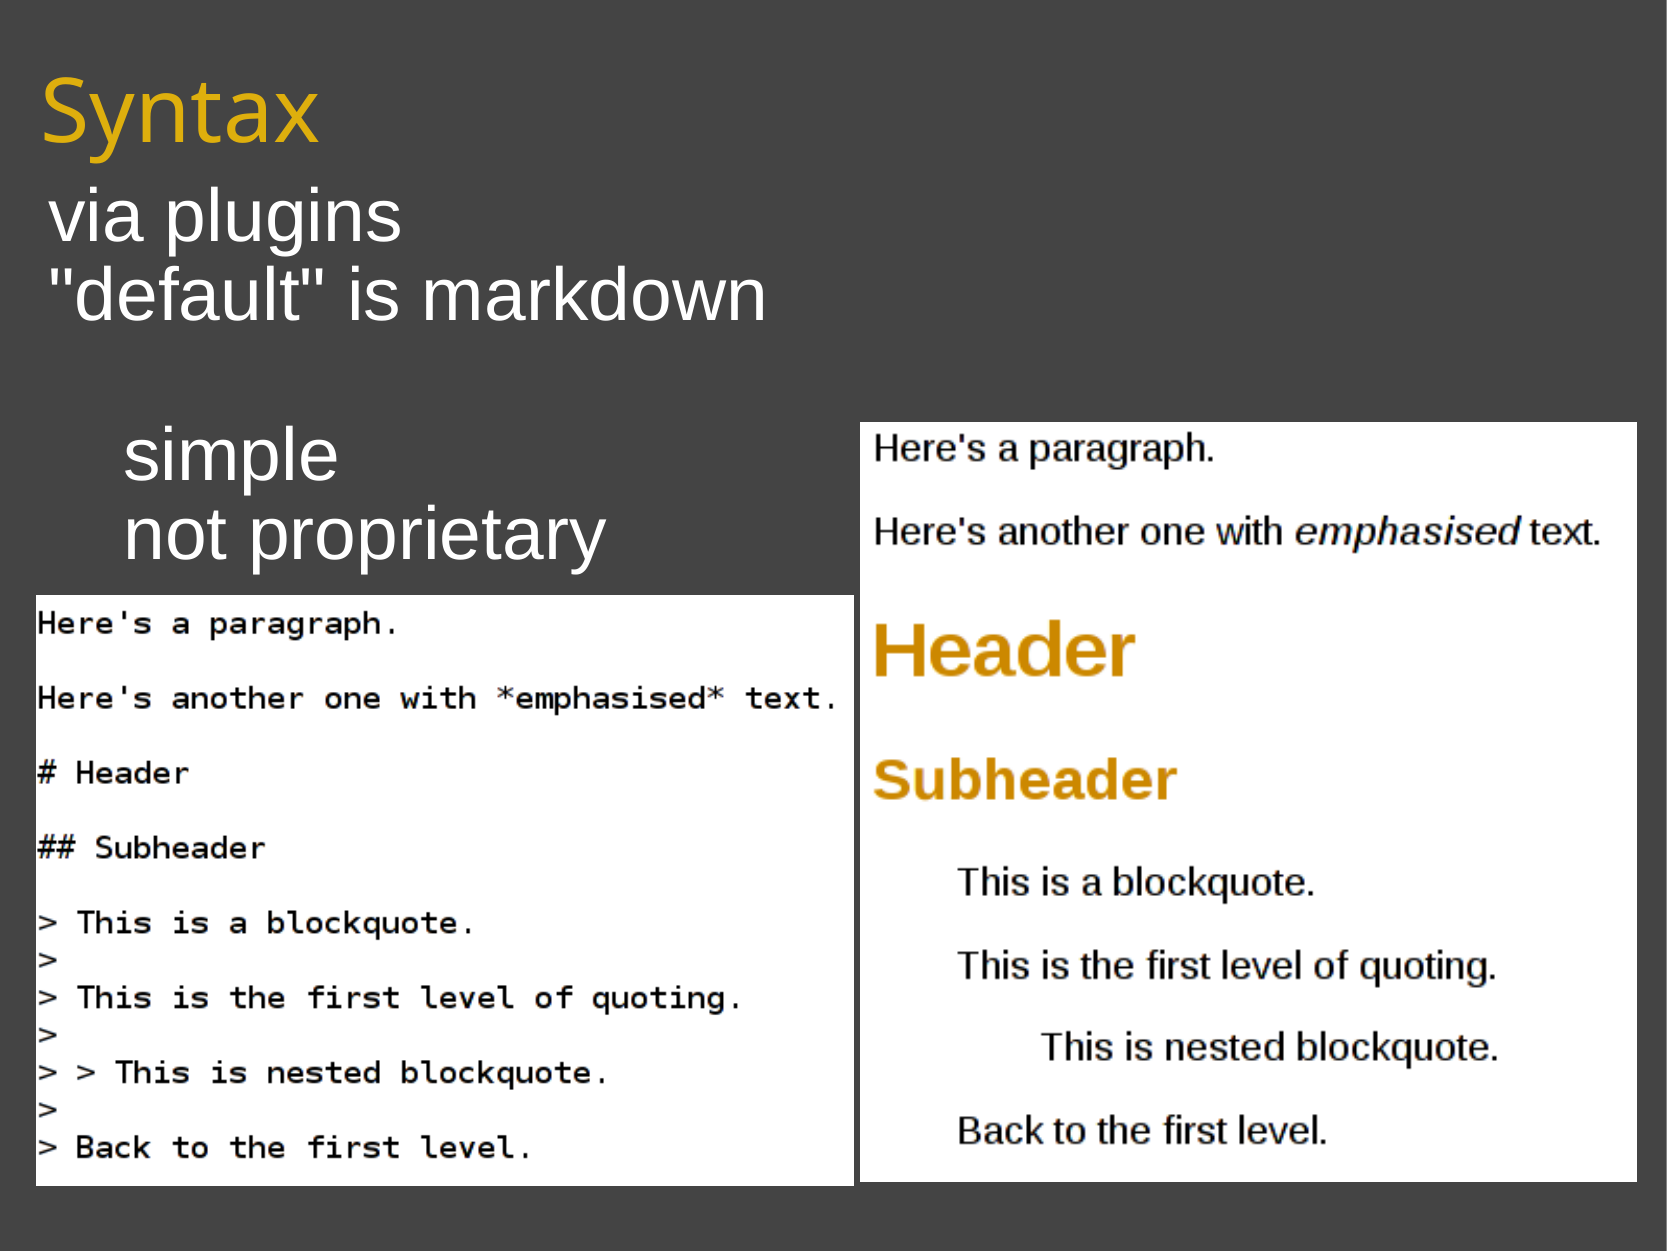

# Syntax
via plugins
"default" is markdown
simple
not proprietary